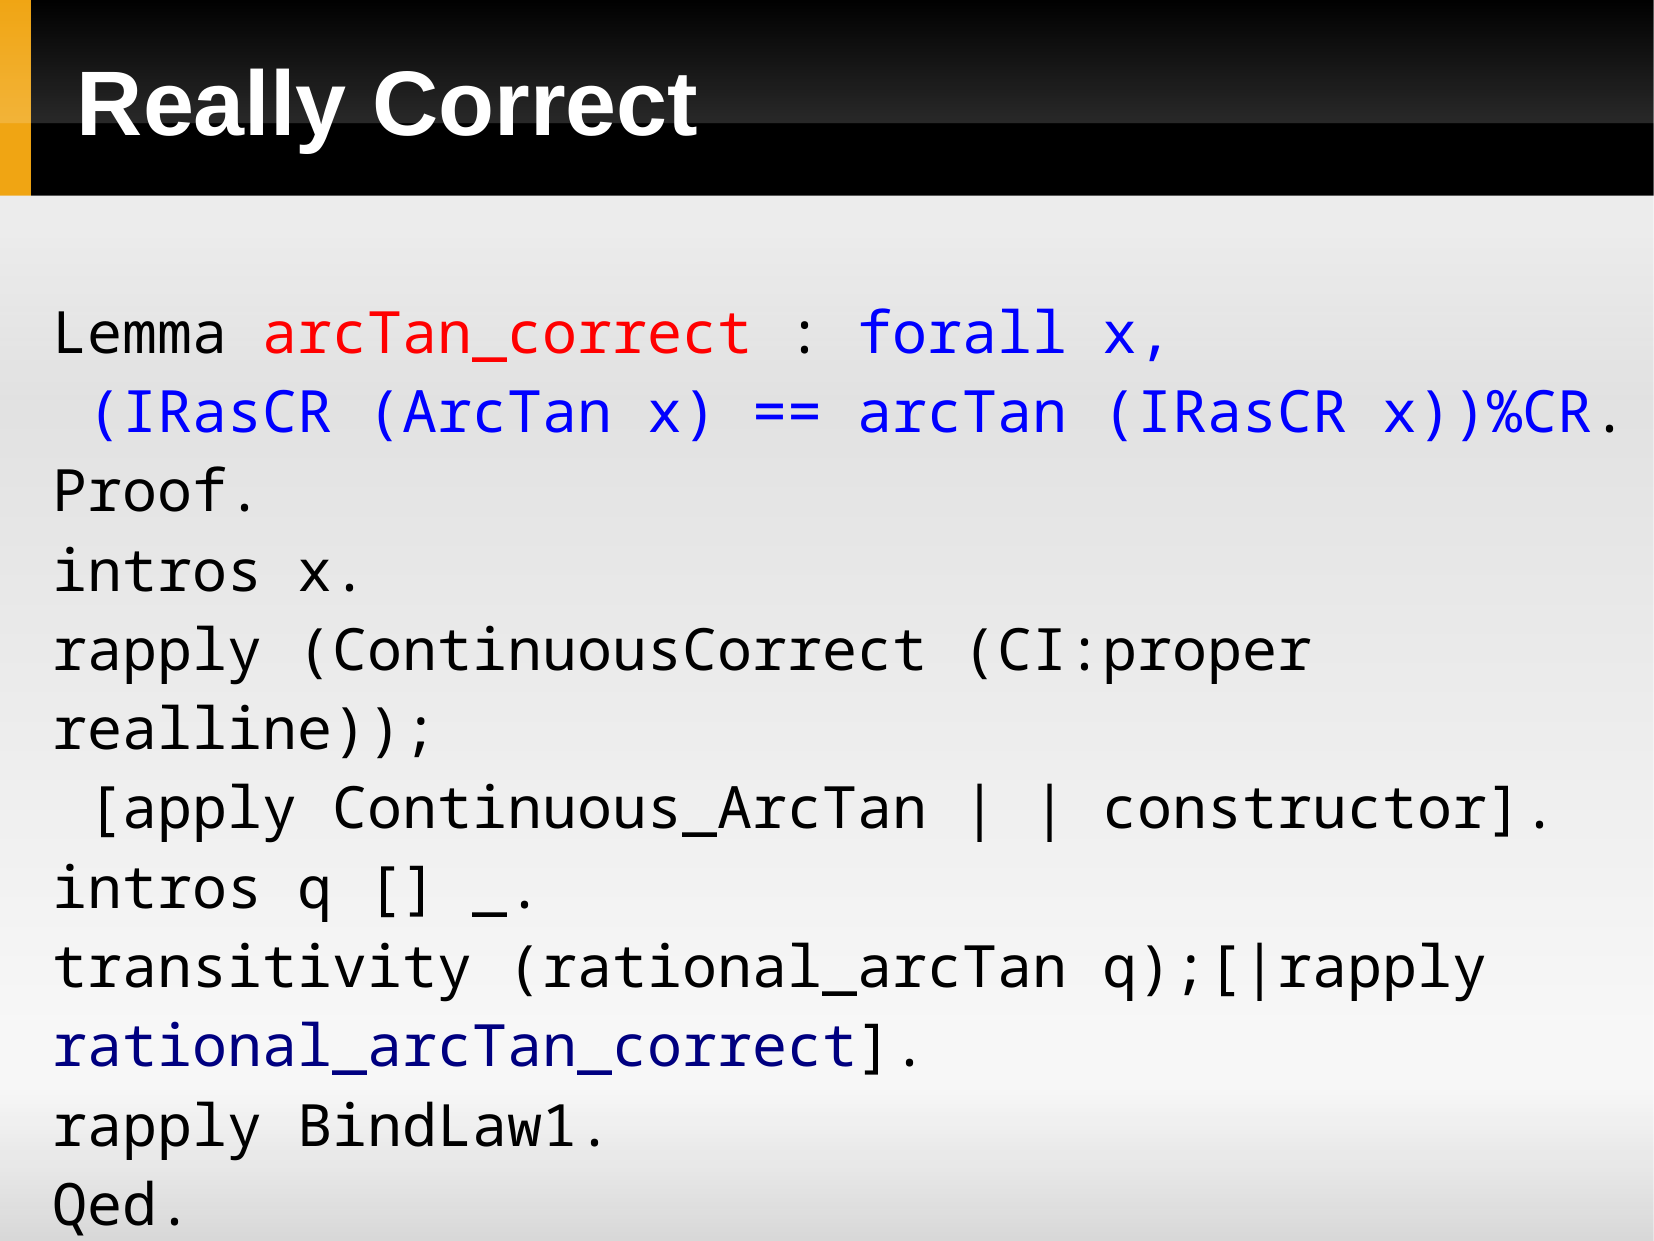

# Really Correct
Lemma arcTan_correct : forall x,
 (IRasCR (ArcTan x) == arcTan (IRasCR x))%CR.
Proof.
intros x.
rapply (ContinuousCorrect (CI:proper realline));
 [apply Continuous_ArcTan | | constructor].
intros q [] _.
transitivity (rational_arcTan q);[|rapply rational_arcTan_correct].
rapply BindLaw1.
Qed.